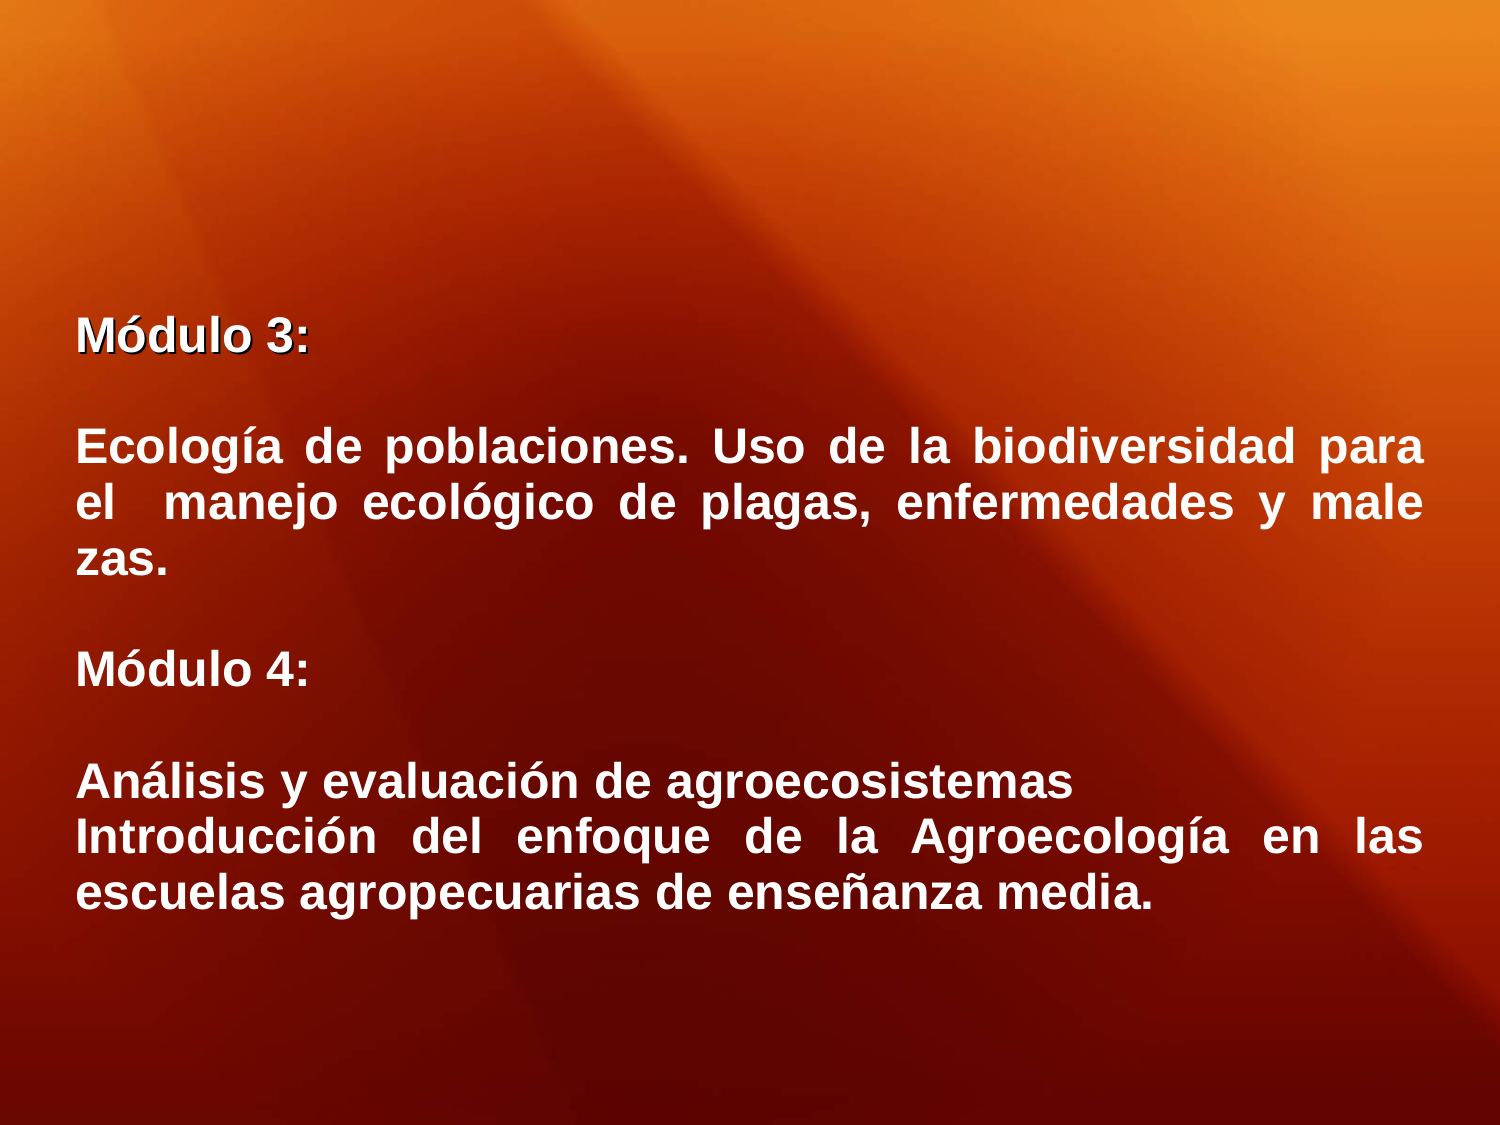

#
Módulo 3:
Ecología de poblaciones. Uso de la biodiversidad para el manejo ecológico de plagas, enfermedades y male­zas.
Módulo 4:
Análisis y evaluación de agroecosistemas
Introducción del enfoque de la Agroecología en las escuelas agropecuarias de enseñanza media.